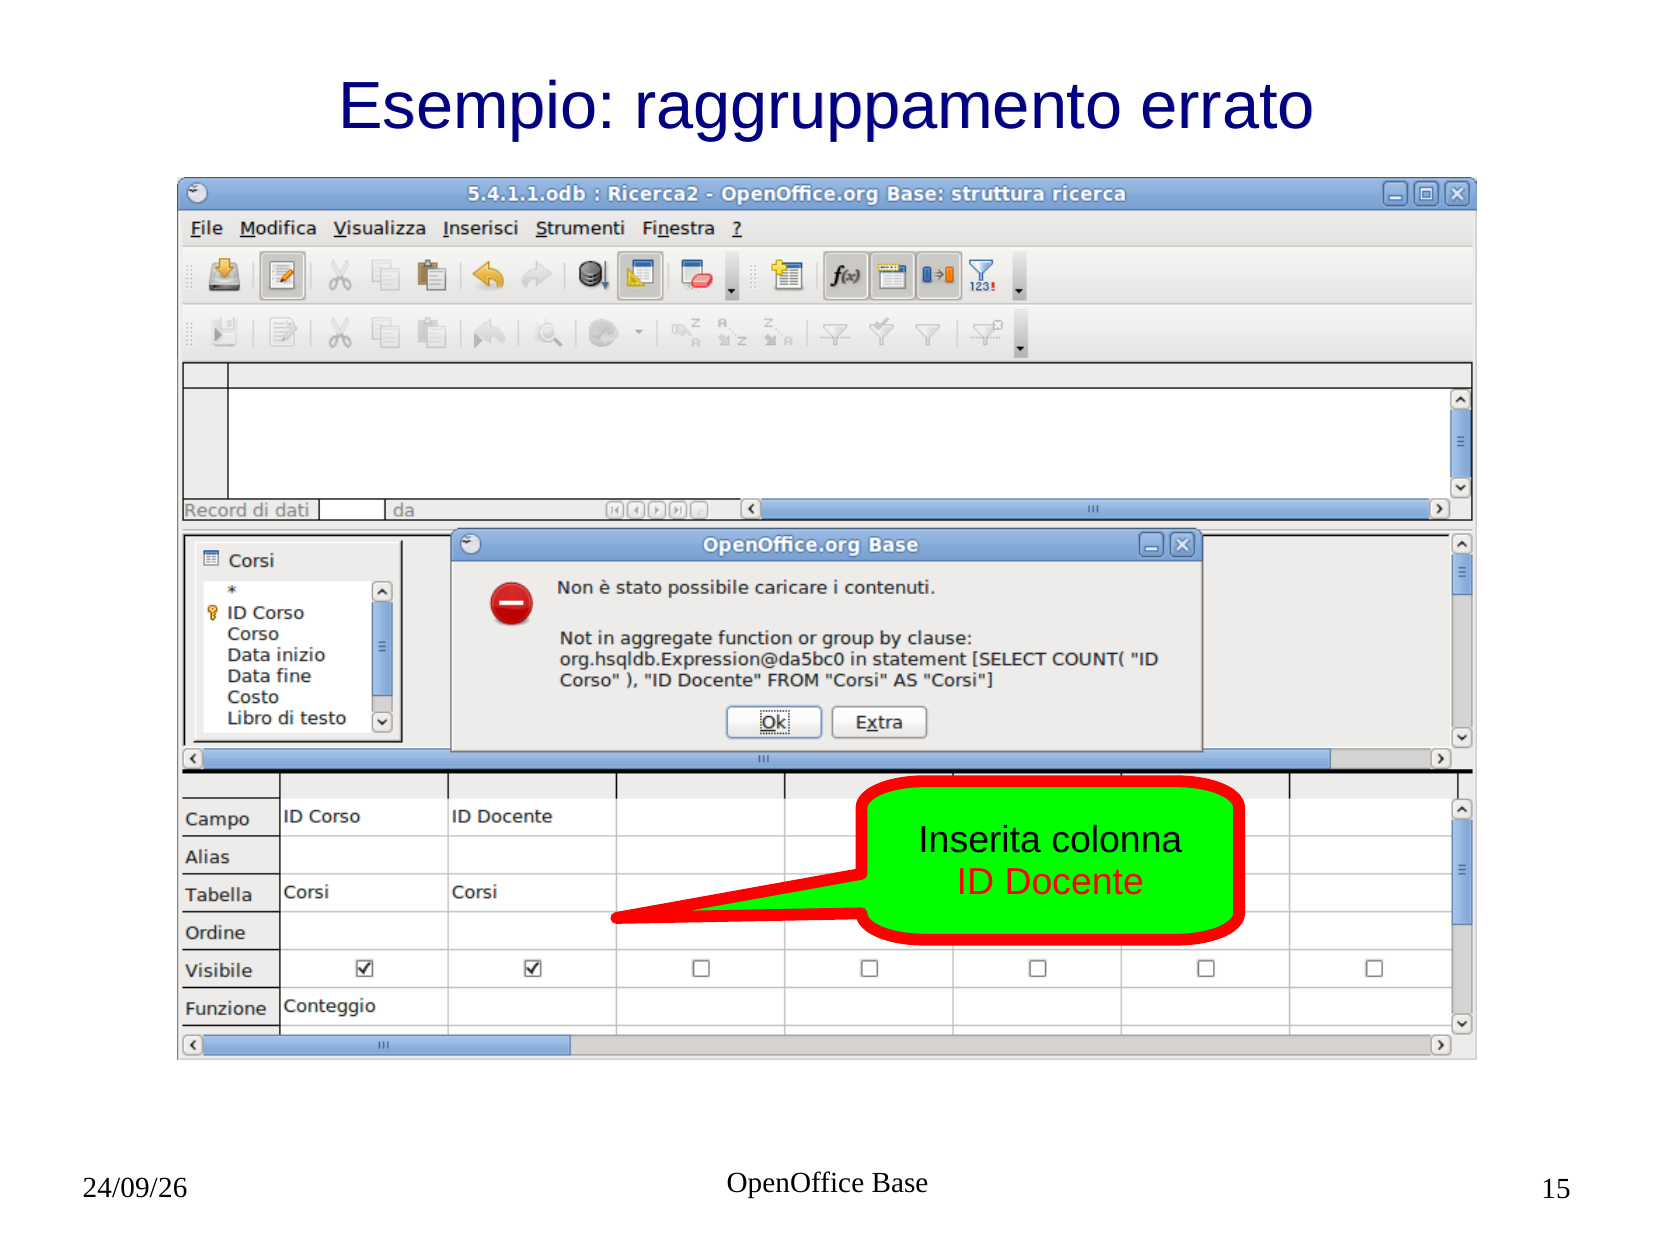

# Esempio: raggruppamento errato
Inserita colonna
ID Docente